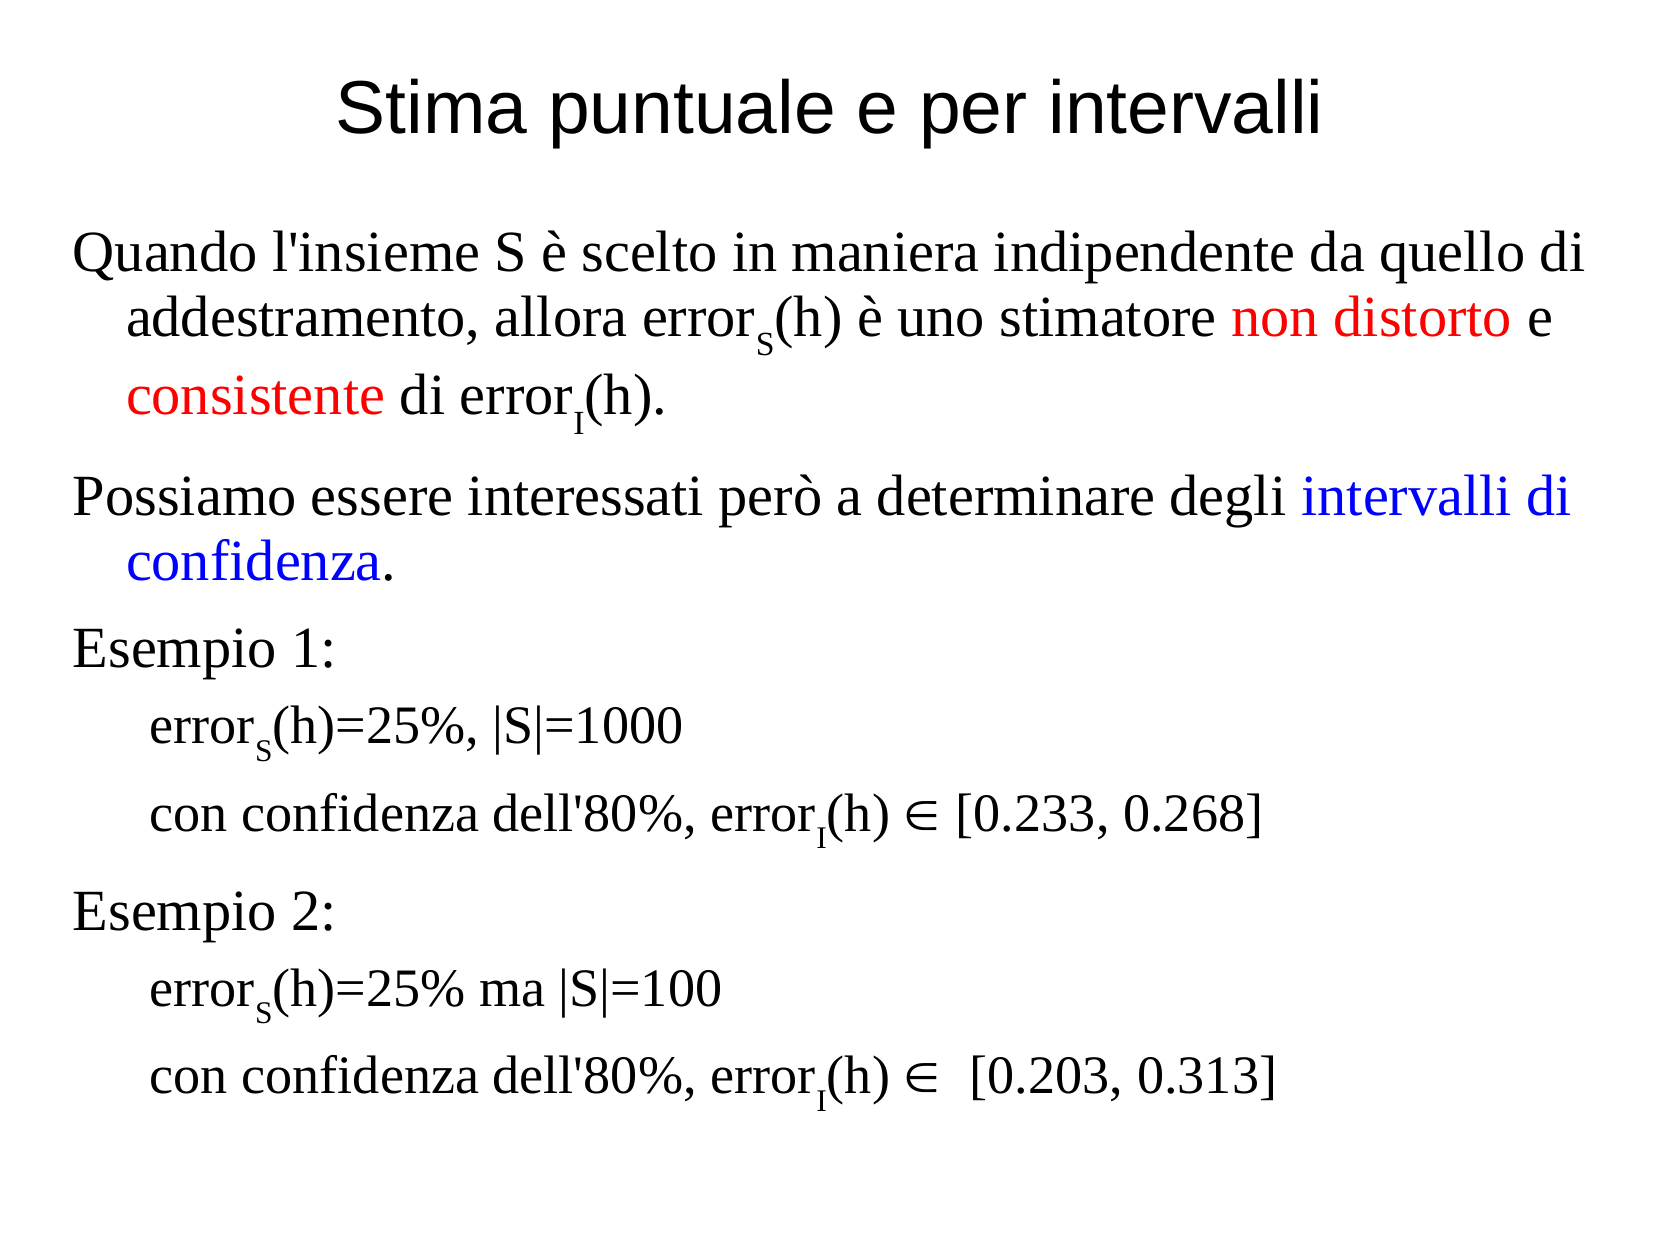

# Stima puntuale e per intervalli
Quando l'insieme S è scelto in maniera indipendente da quello di addestramento, allora errorS(h) è uno stimatore non distorto e consistente di errorI(h).
Possiamo essere interessati però a determinare degli intervalli di confidenza.
Esempio 1:
errorS(h)=25%, |S|=1000
con confidenza dell'80%, errorI(h) ∈ [0.233, 0.268]
Esempio 2:
errorS(h)=25% ma |S|=100
con confidenza dell'80%, errorI(h) ∈ [0.203, 0.313]